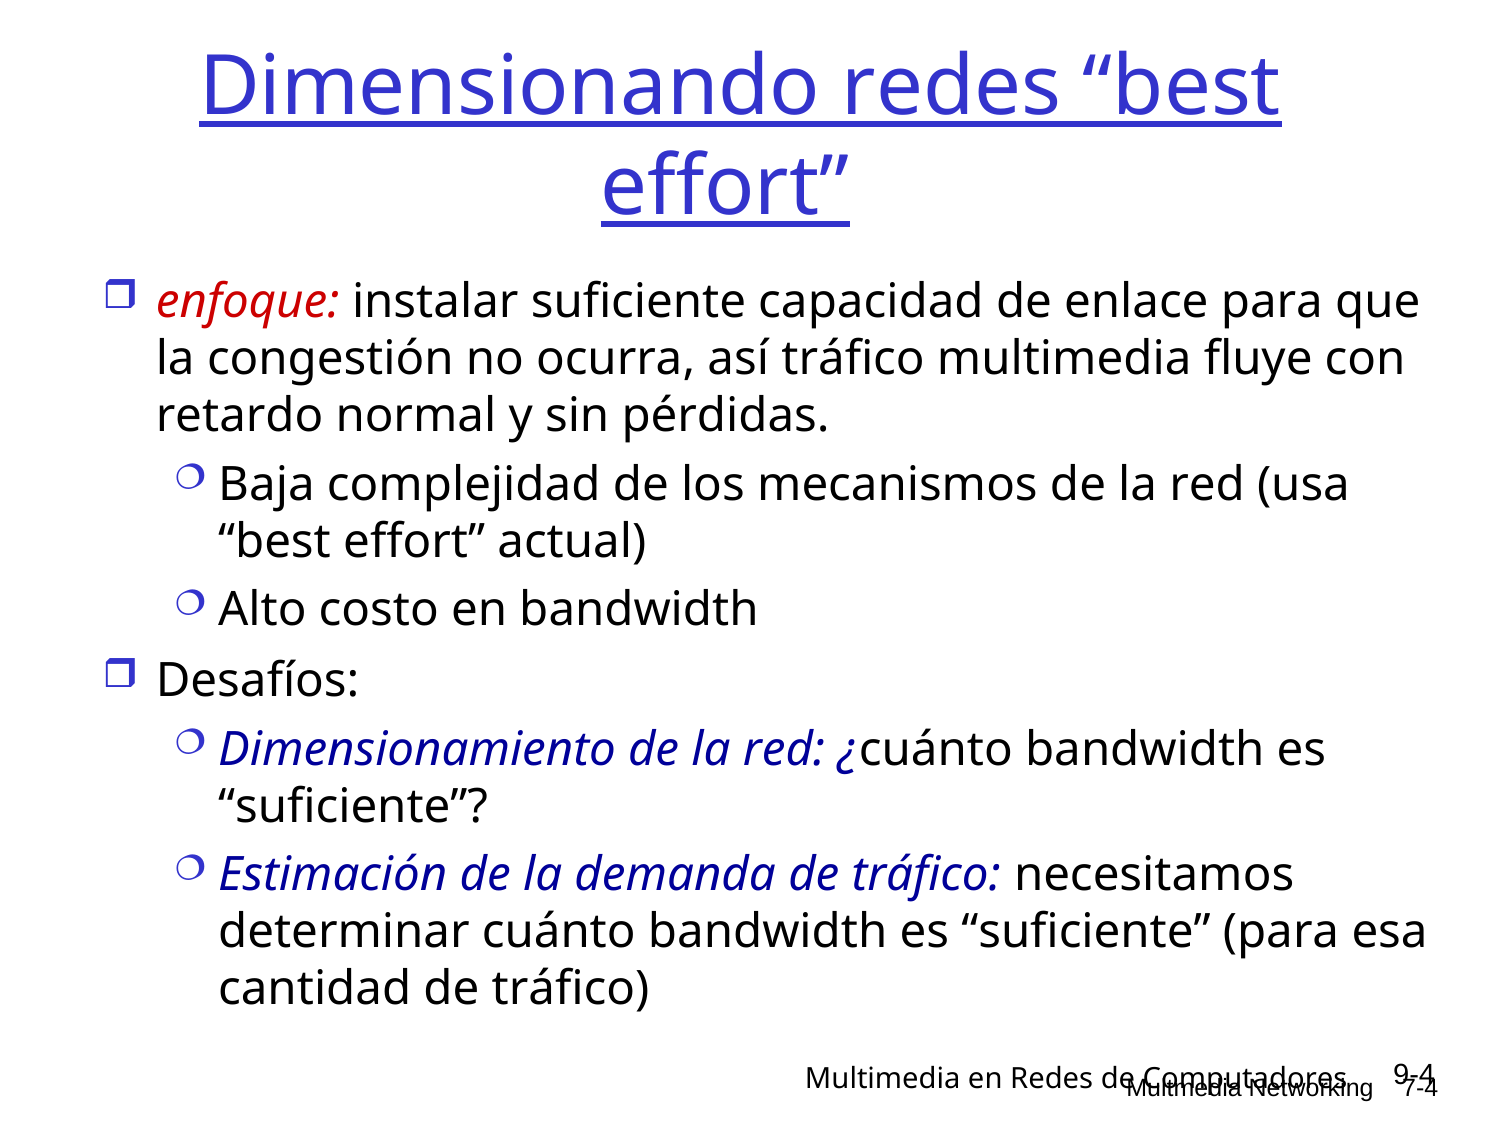

# Dimensionando redes “best effort”
enfoque: instalar suficiente capacidad de enlace para que la congestión no ocurra, así tráfico multimedia fluye con retardo normal y sin pérdidas.
Baja complejidad de los mecanismos de la red (usa “best effort” actual)
Alto costo en bandwidth
Desafíos:
Dimensionamiento de la red: ¿cuánto bandwidth es “suficiente”?
Estimación de la demanda de tráfico: necesitamos determinar cuánto bandwidth es “suficiente” (para esa cantidad de tráfico)
4
Multmedia Networking
7-4